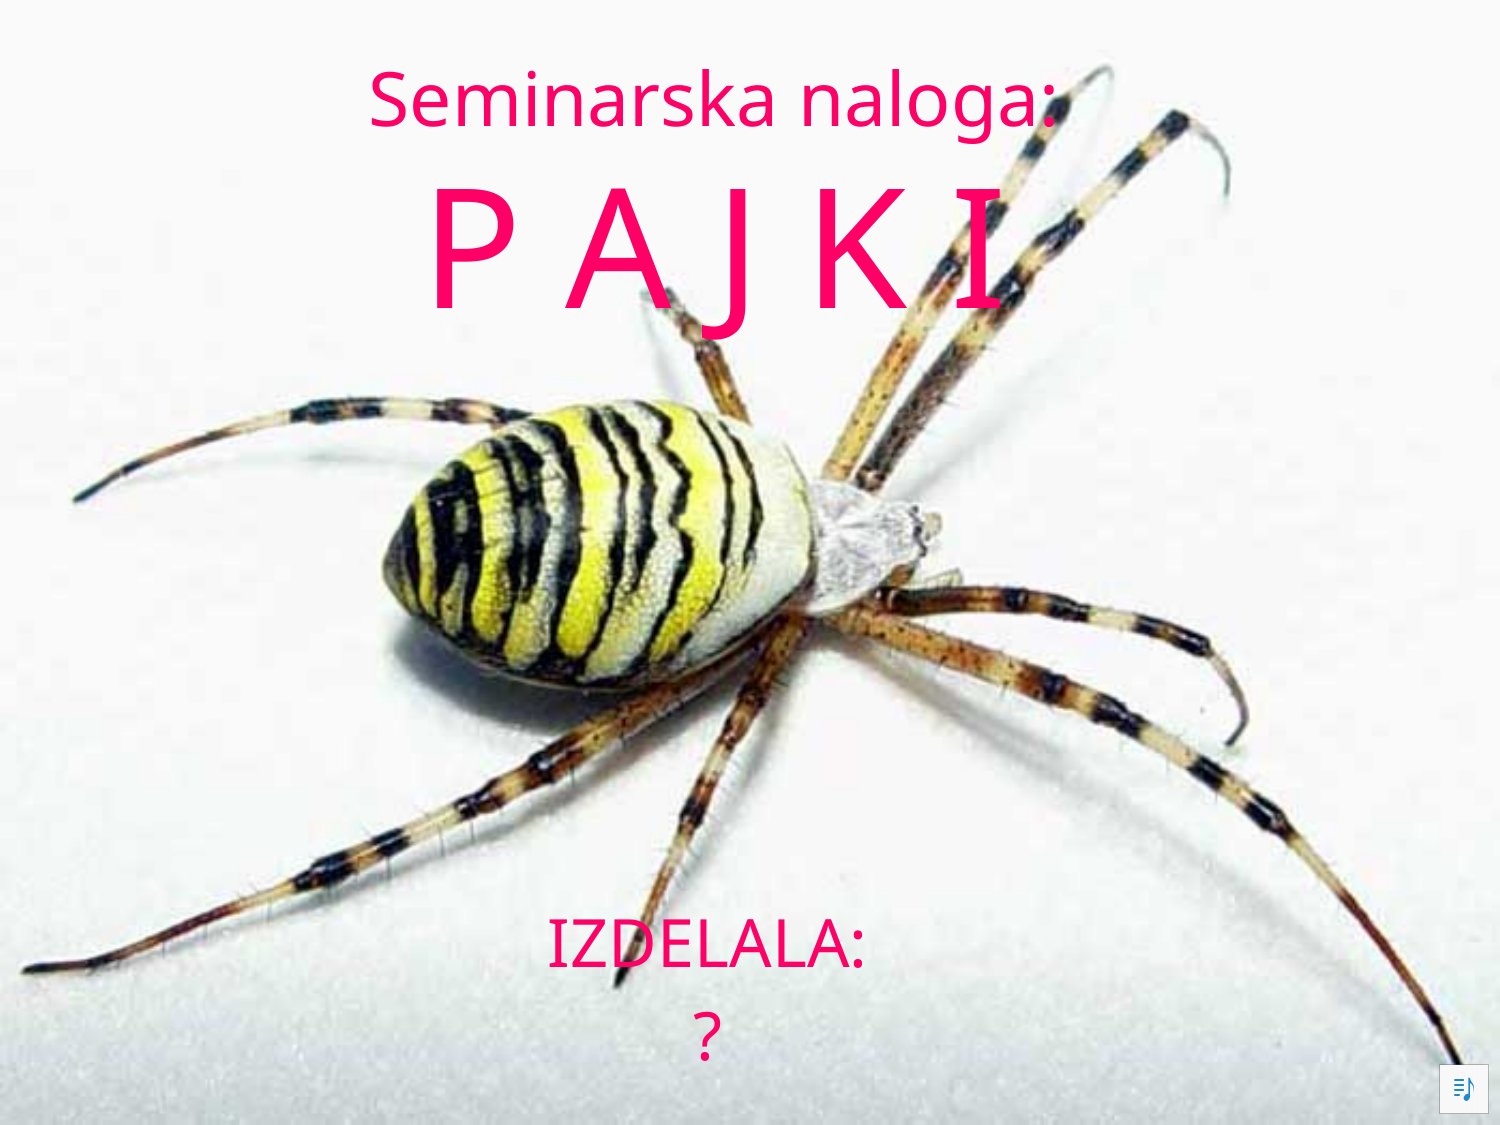

# Seminarska naloga: P A J K I
IZDELALA:
?